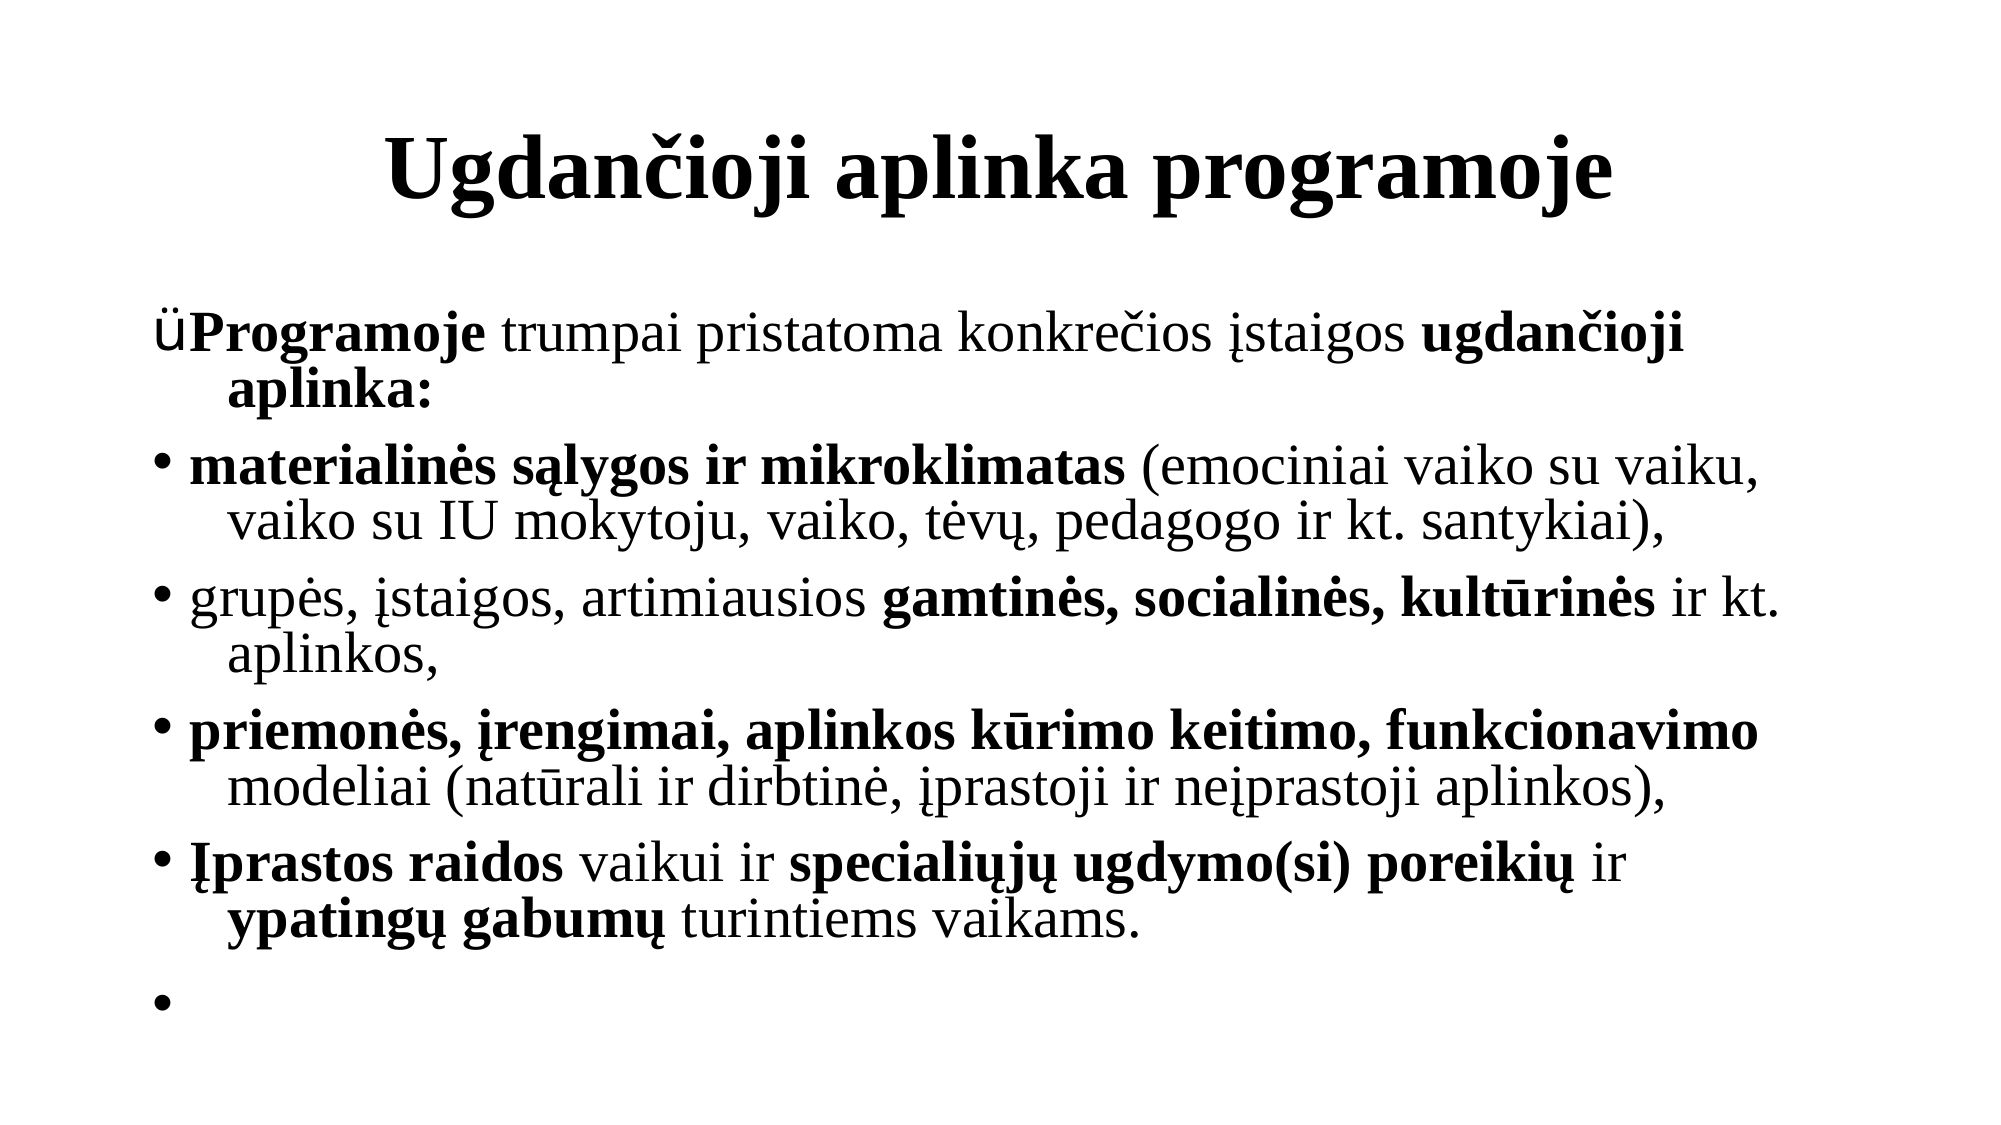

# Ugdančioji aplinka programoje
Programoje trumpai pristatoma konkrečios įstaigos ugdančioji aplinka:
materialinės sąlygos ir mikroklimatas (emociniai vaiko su vaiku, vaiko su IU mokytoju, vaiko, tėvų, pedagogo ir kt. santykiai),
grupės, įstaigos, artimiausios gamtinės, socialinės, kultūrinės ir kt. aplinkos,
priemonės, įrengimai, aplinkos kūrimo keitimo, funkcionavimo modeliai (natūrali ir dirbtinė, įprastoji ir neįprastoji aplinkos),
Įprastos raidos vaikui ir specialiųjų ugdymo(si) poreikių ir ypatingų gabumų turintiems vaikams.